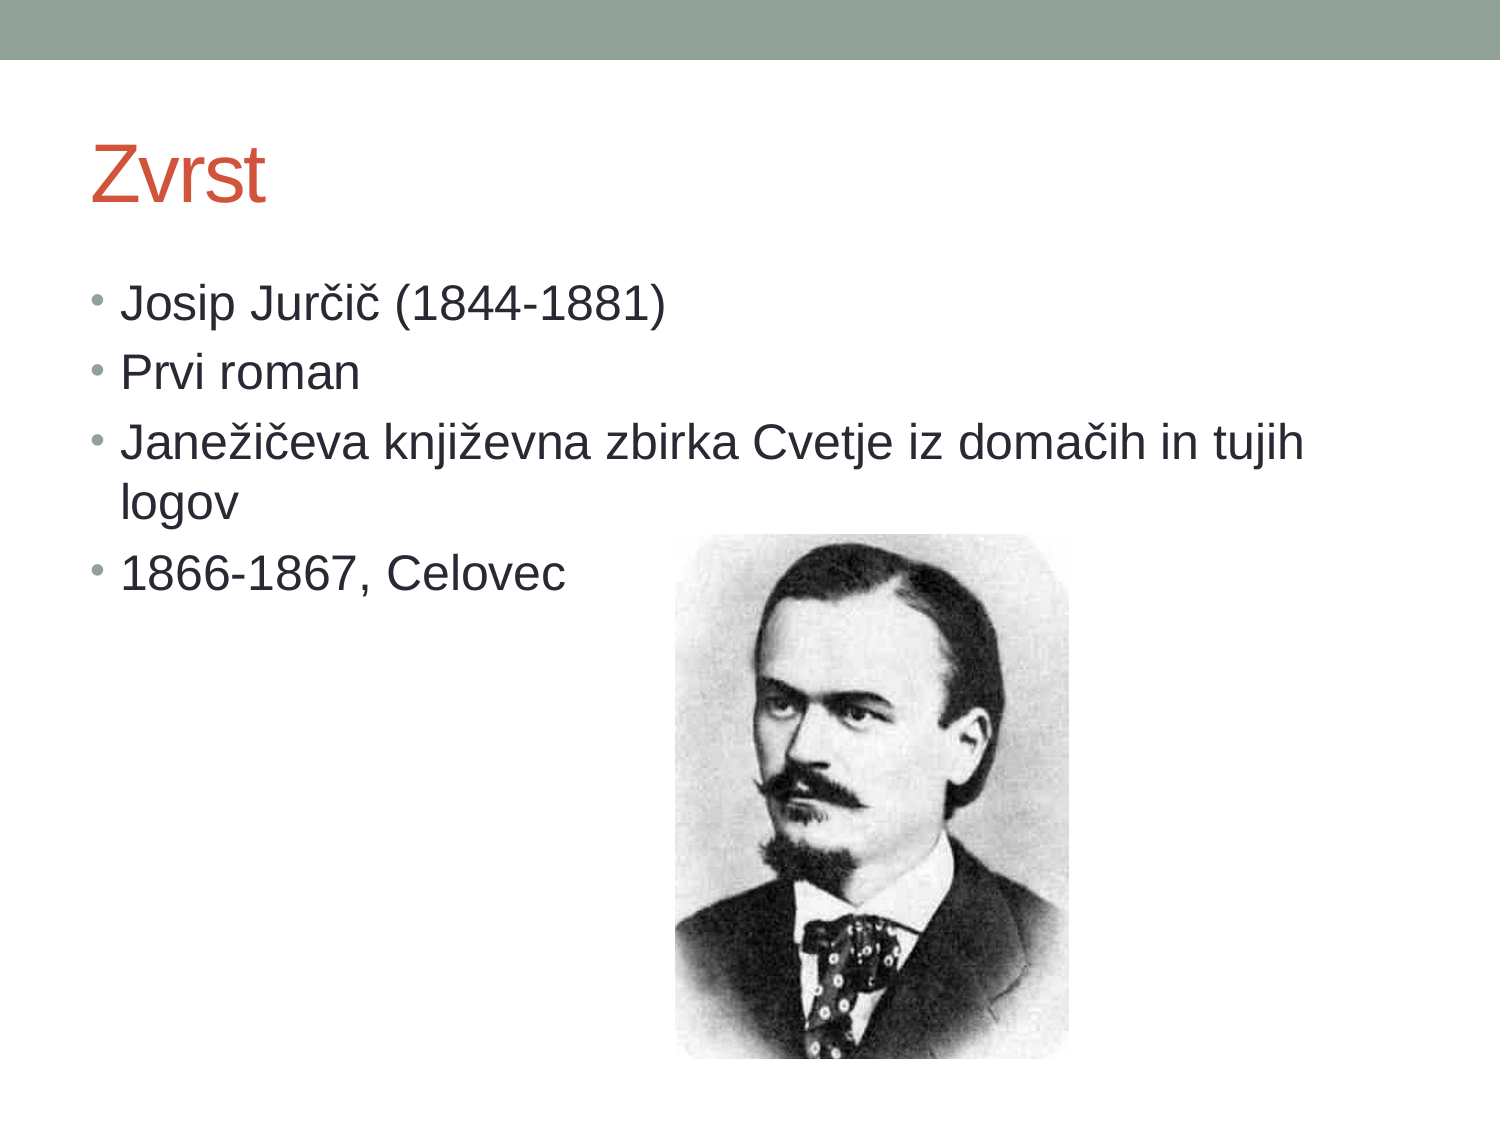

# Zvrst
Josip Jurčič (1844-1881)
Prvi roman
Janežičeva književna zbirka Cvetje iz domačih in tujih logov
1866-1867, Celovec